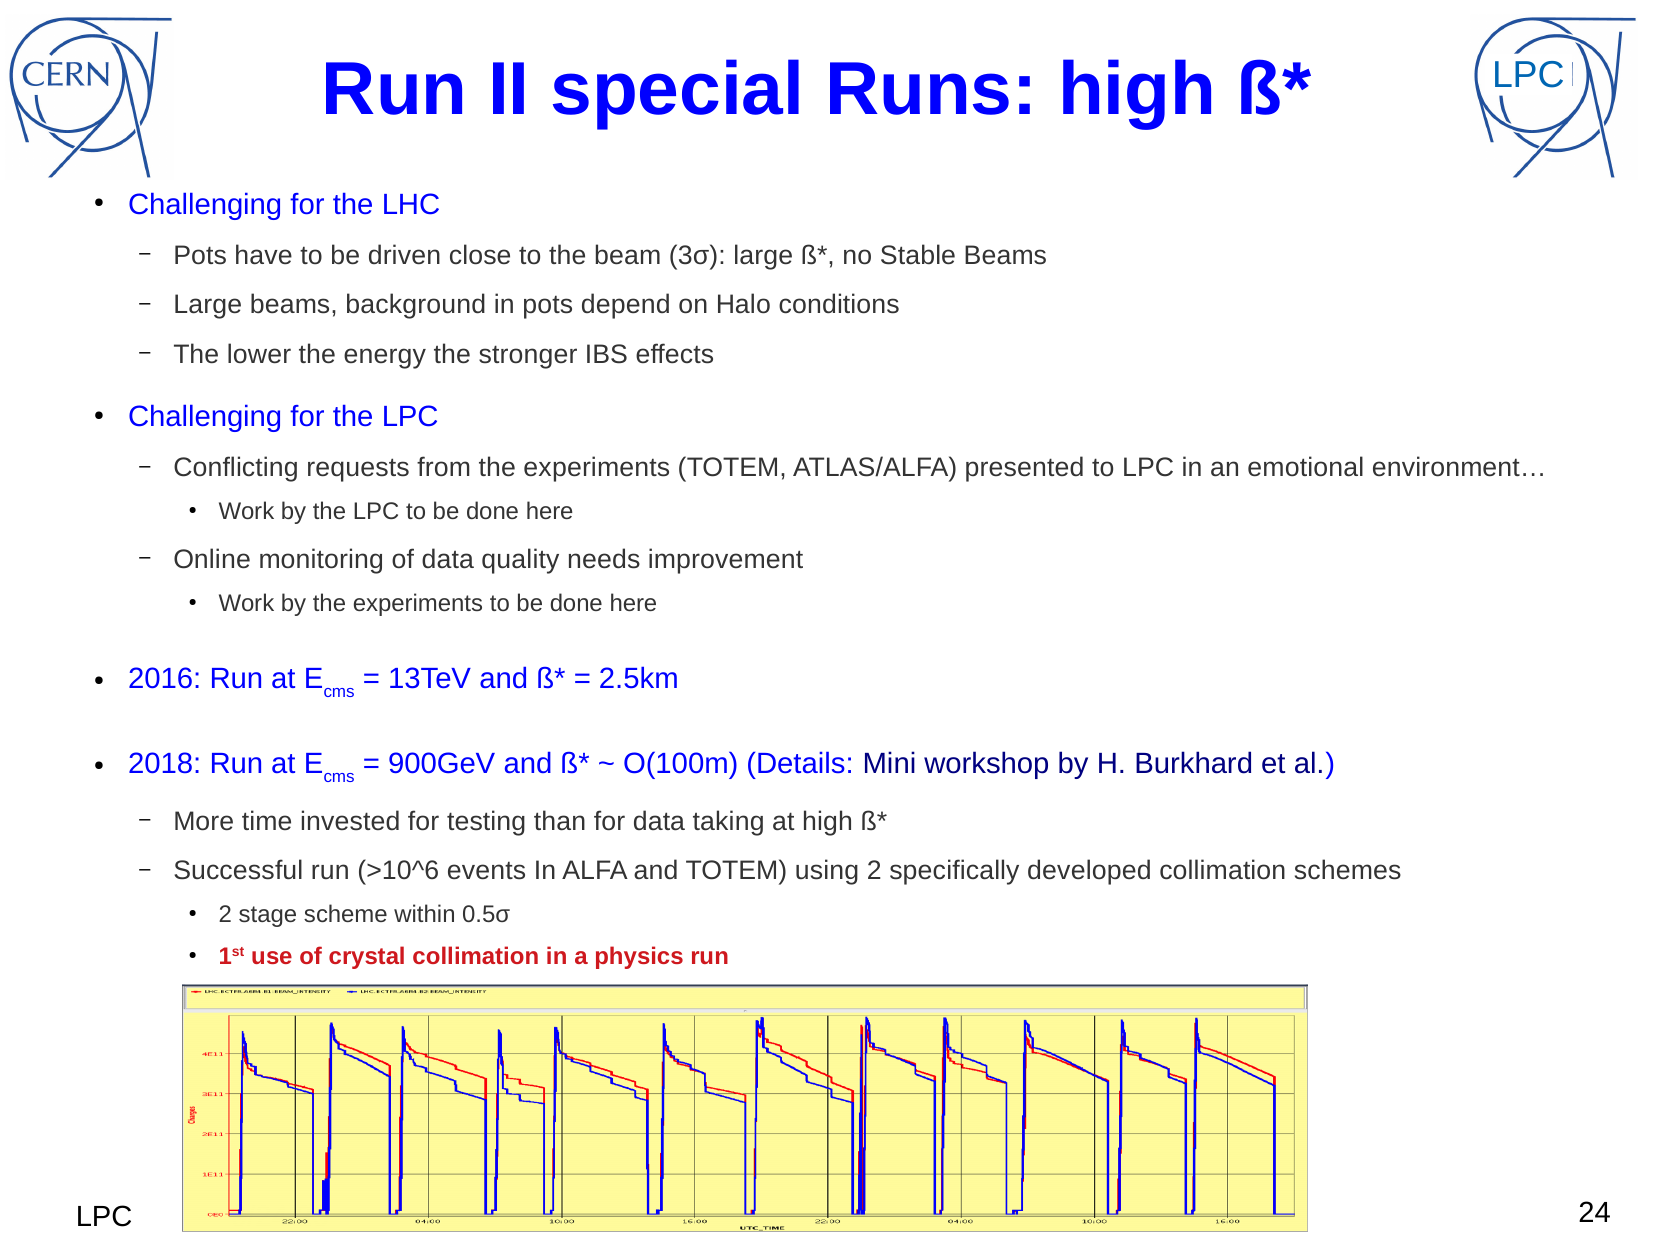

# Run II special Runs: high ß*
Challenging for the LHC
Pots have to be driven close to the beam (3σ): large ß*, no Stable Beams
Large beams, background in pots depend on Halo conditions
The lower the energy the stronger IBS effects
Challenging for the LPC
Conflicting requests from the experiments (TOTEM, ATLAS/ALFA) presented to LPC in an emotional environment…
Work by the LPC to be done here
Online monitoring of data quality needs improvement
Work by the experiments to be done here
2016: Run at Ecms = 13TeV and ß* = 2.5km
2018: Run at Ecms = 900GeV and ß* ~ O(100m) (Details: Mini workshop by H. Burkhard et al.)
More time invested for testing than for data taking at high ß*
Successful run (>10^6 events In ALFA and TOTEM) using 2 specifically developed collimation schemes
2 stage scheme within 0.5σ
1st use of crystal collimation in a physics run